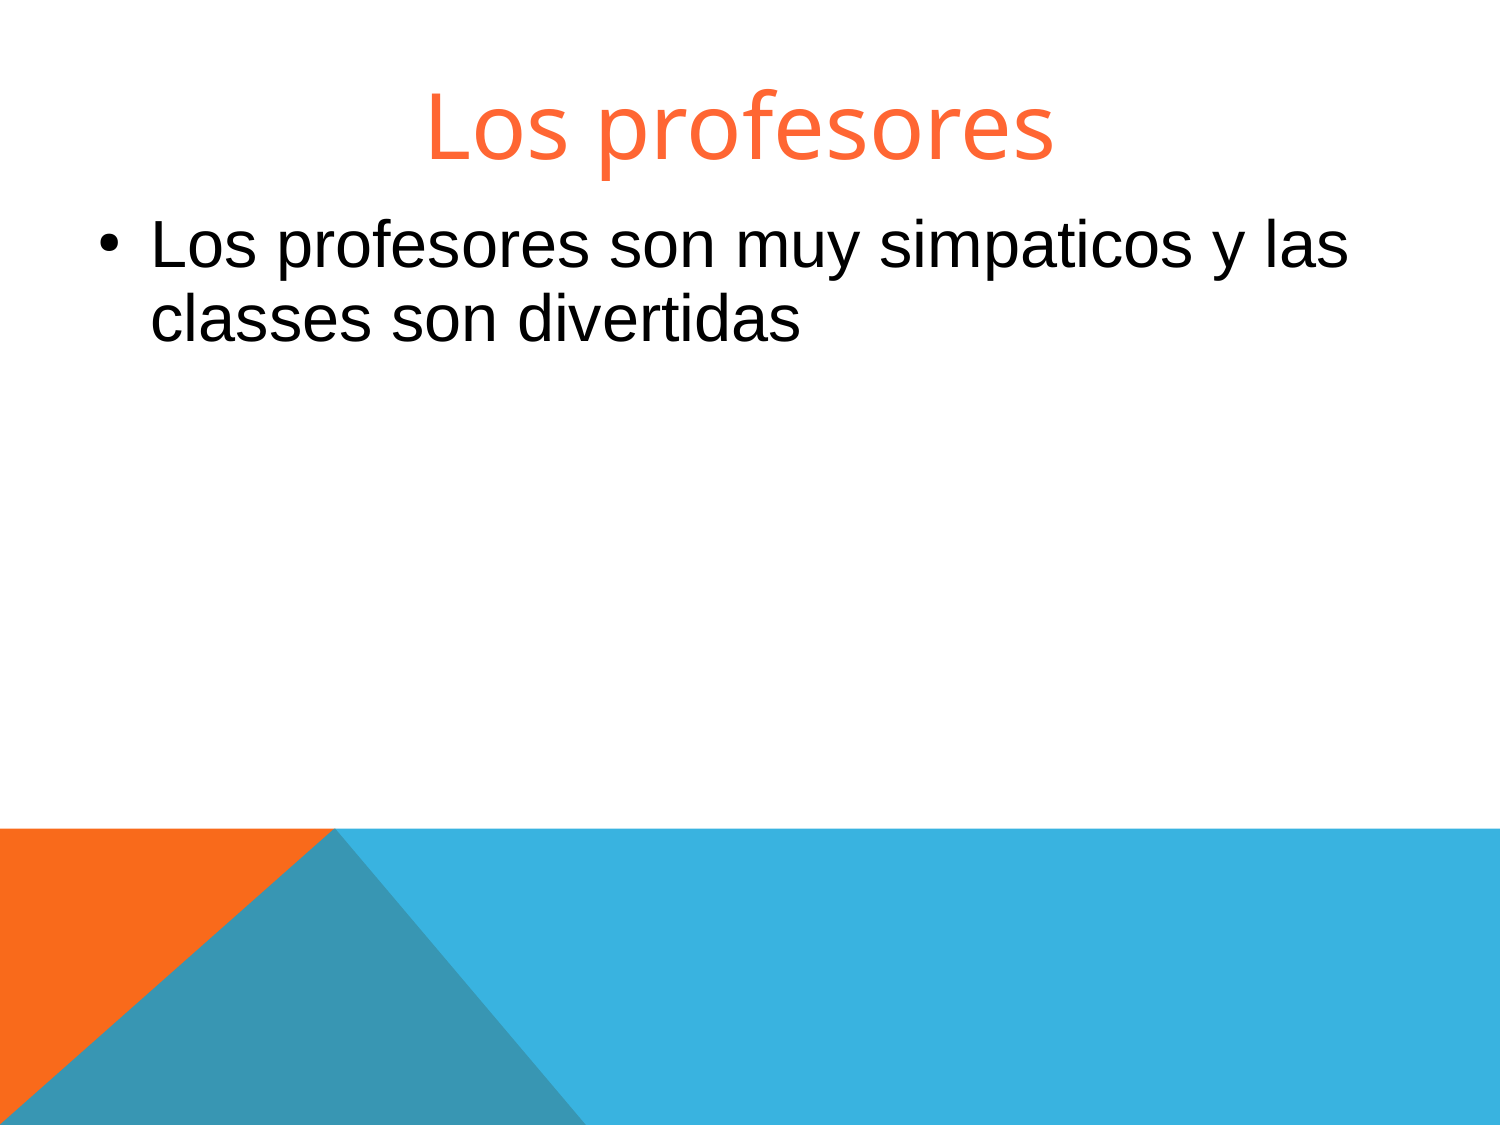

# Los profesores
Los profesores son muy simpaticos y las classes son divertidas